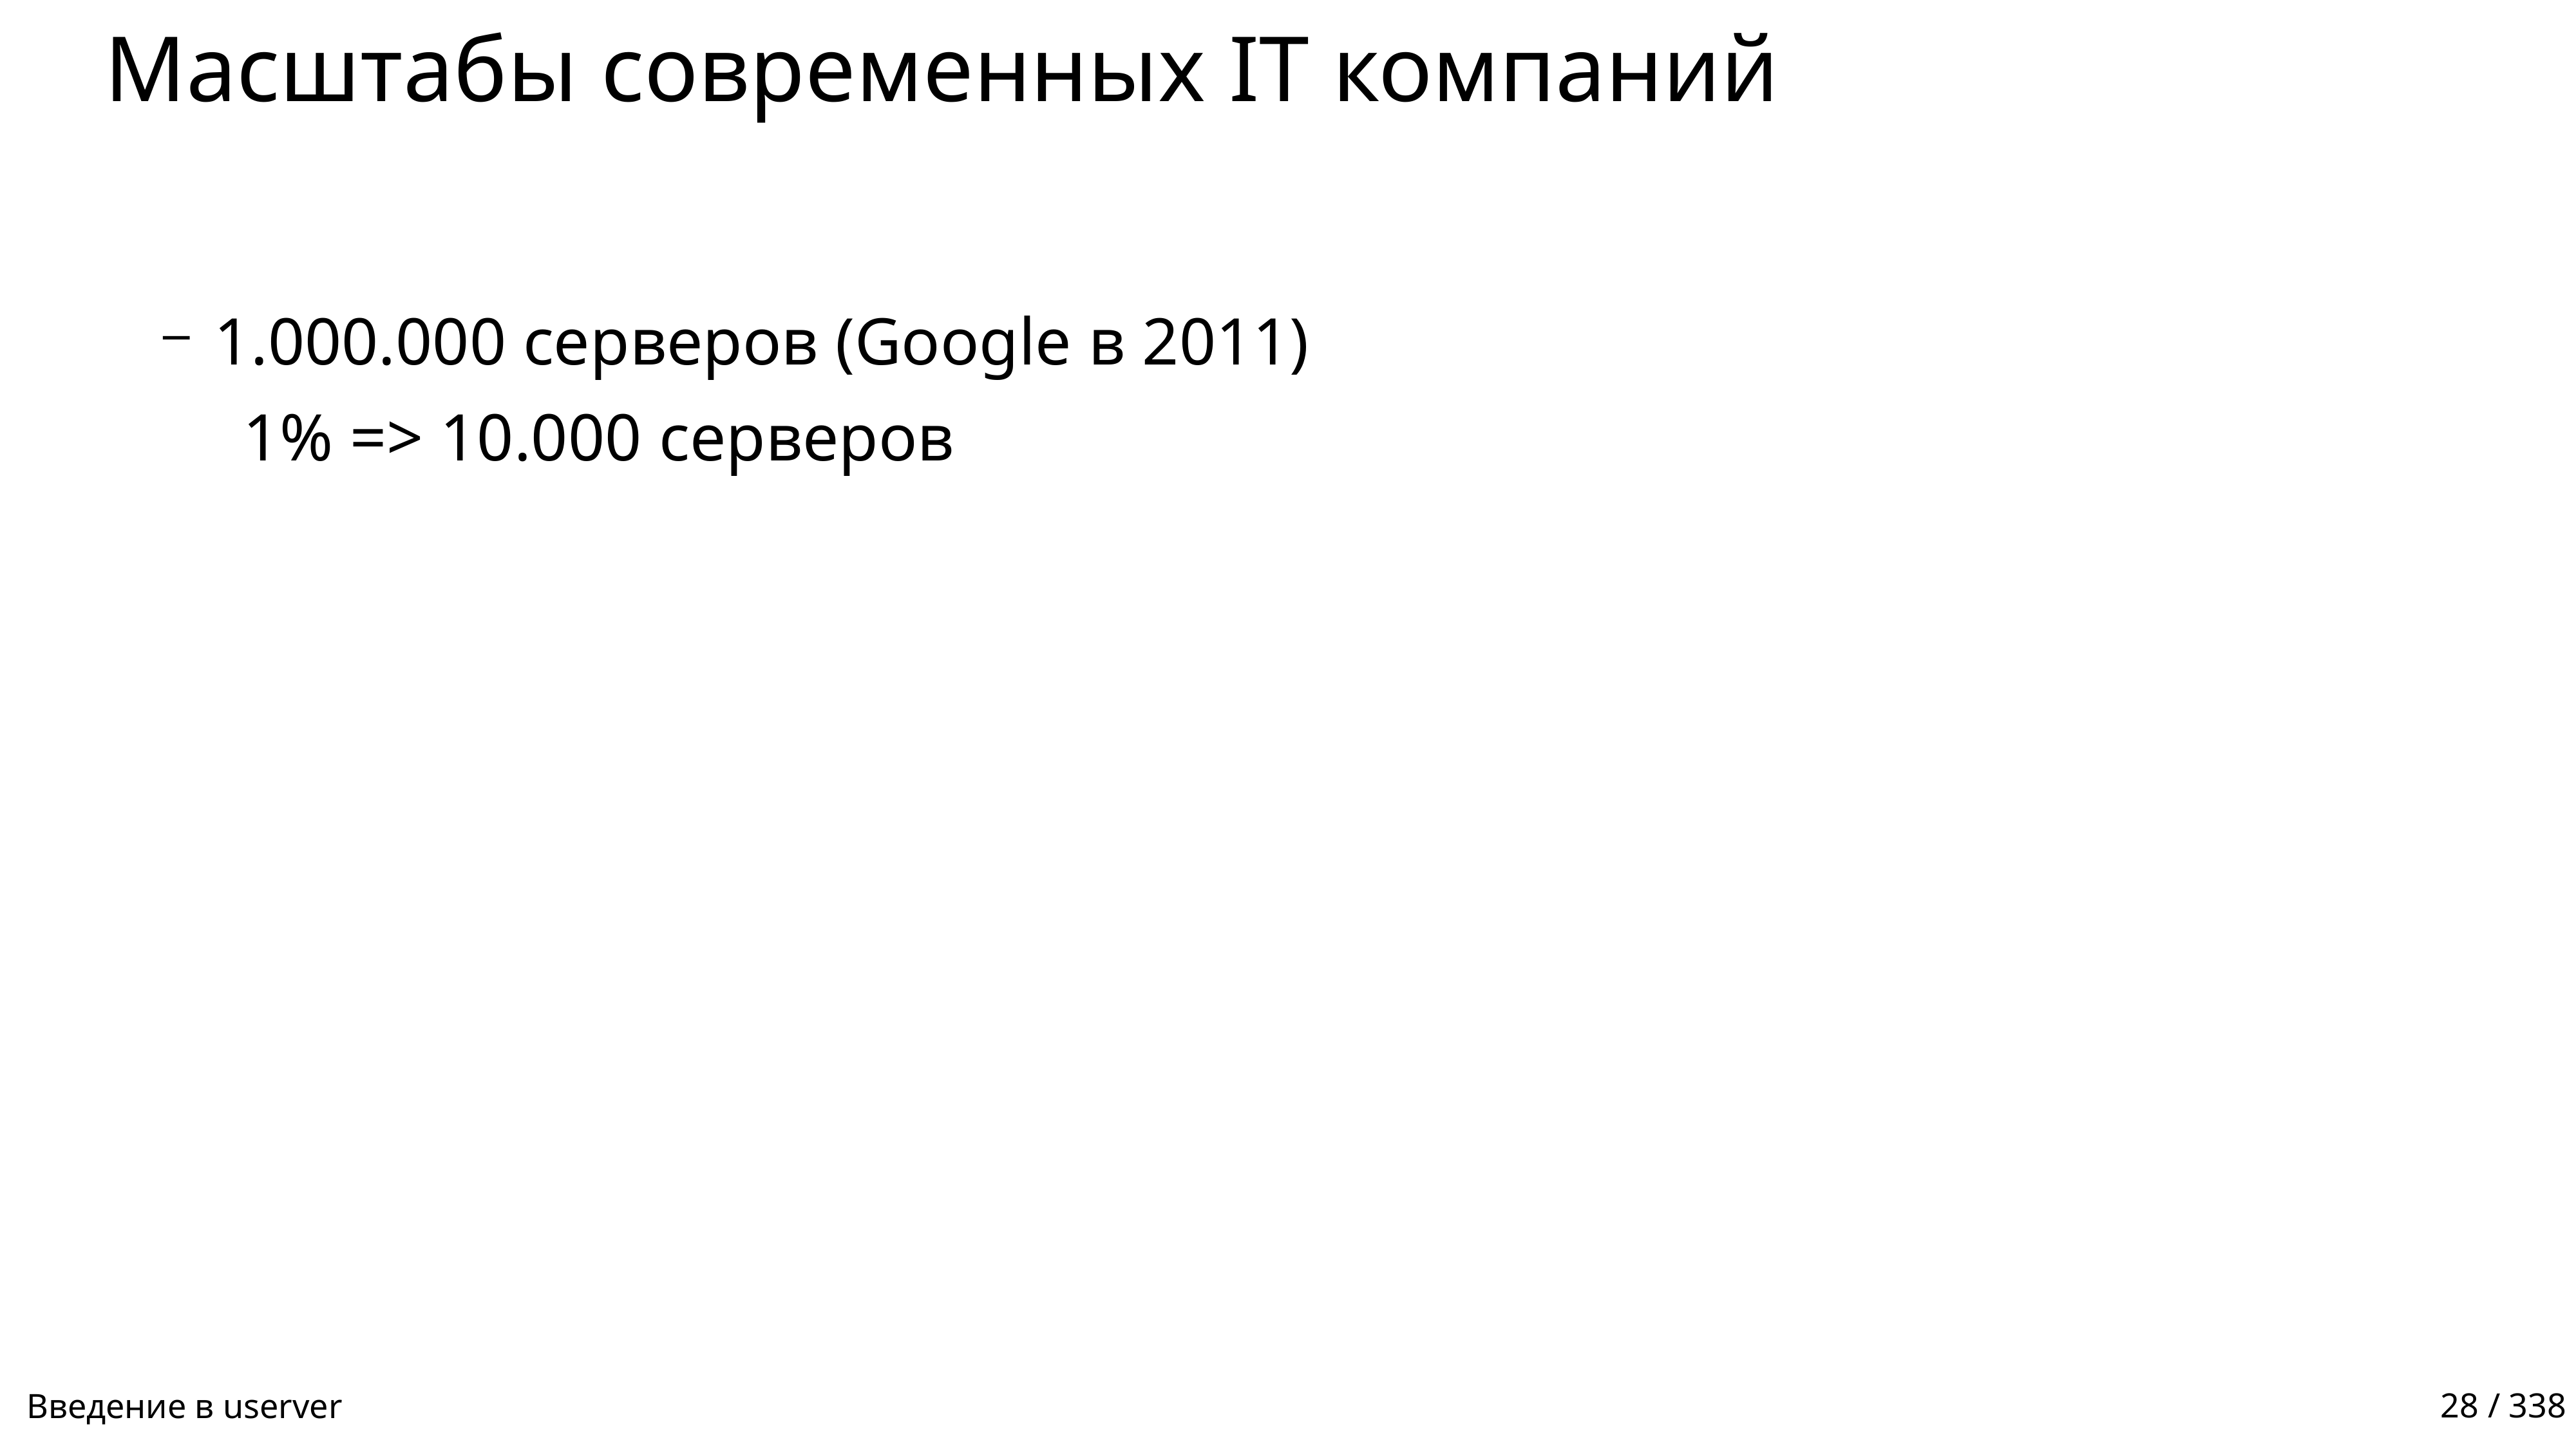

Масштабы современных IT компаний
# 1.000.000 серверов (Google в 2011)
1% => 10.000 серверов
Введение в userver